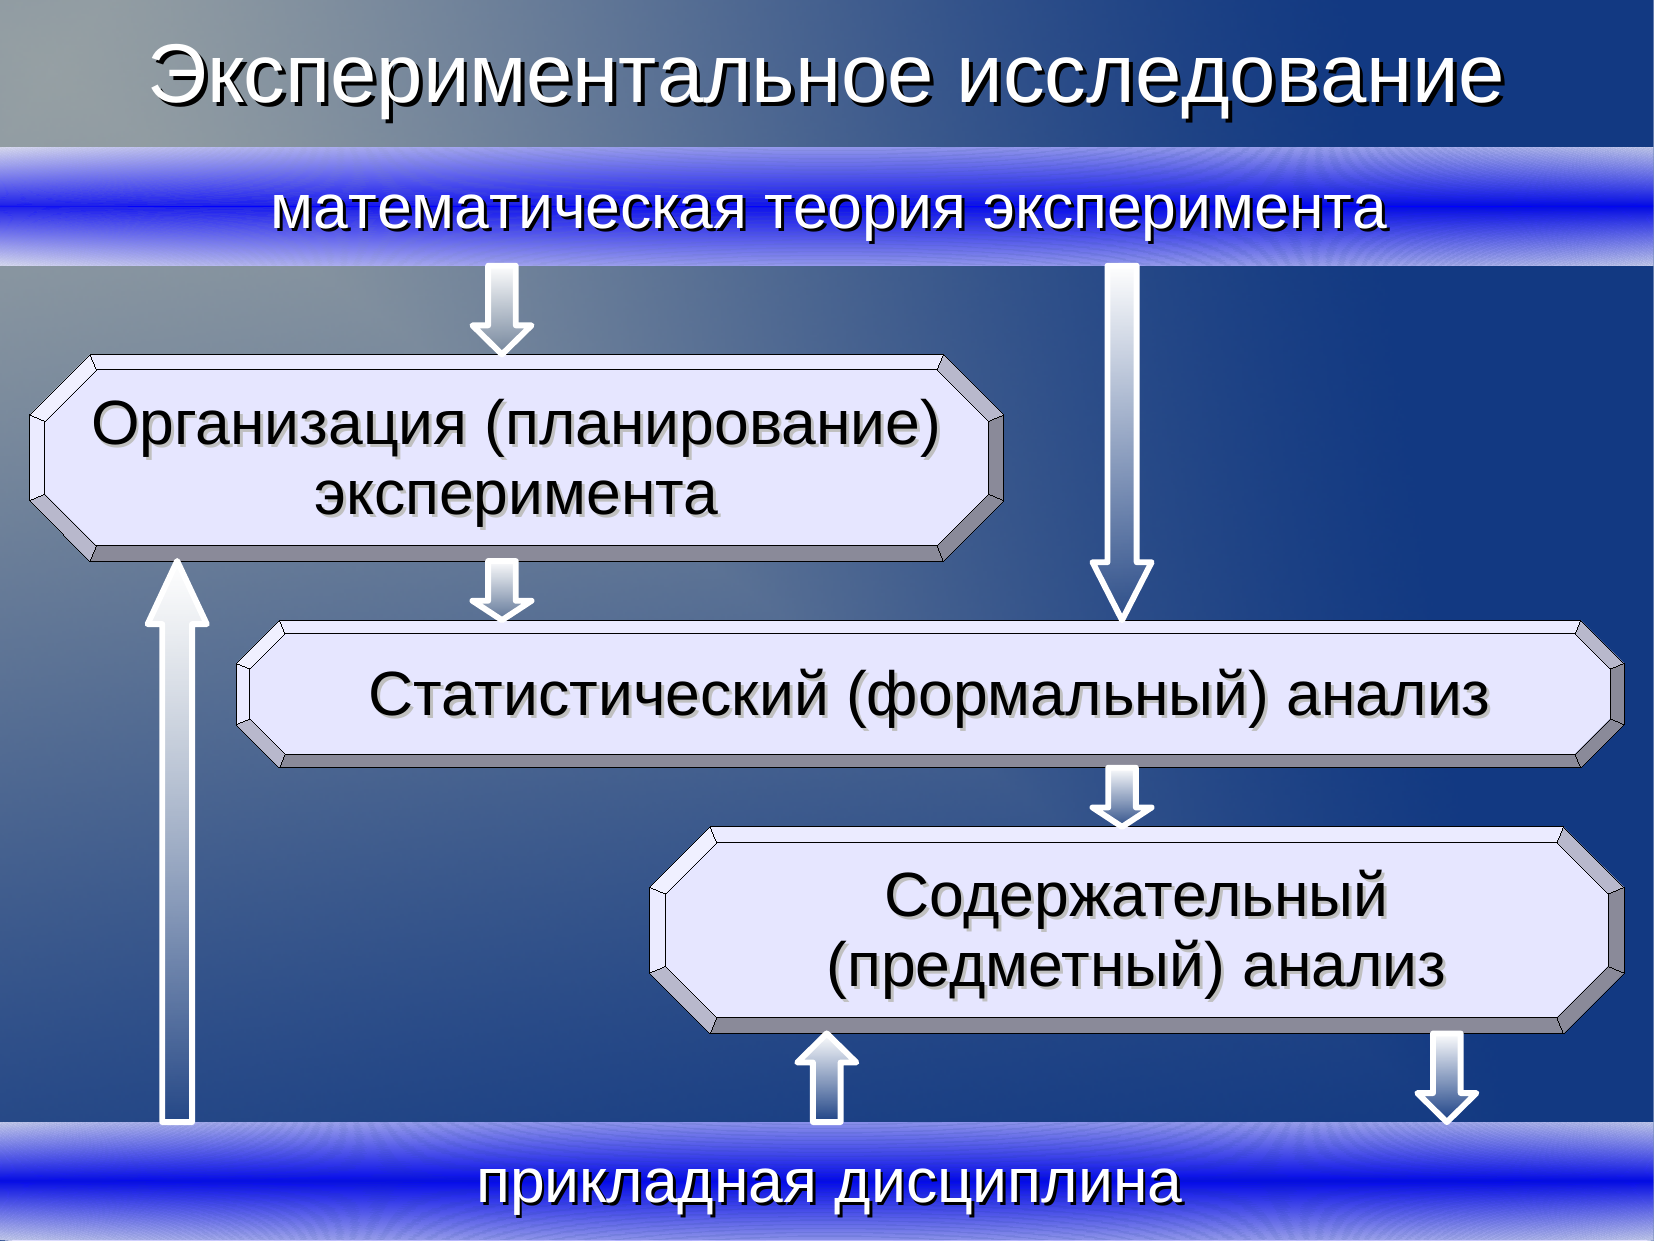

Экспериментальное исследование
# математическая теория эксперимента
Организация (планирование) эксперимента
Статистический (формальный) анализ
Содержательный (предметный) анализ
прикладная дисциплина